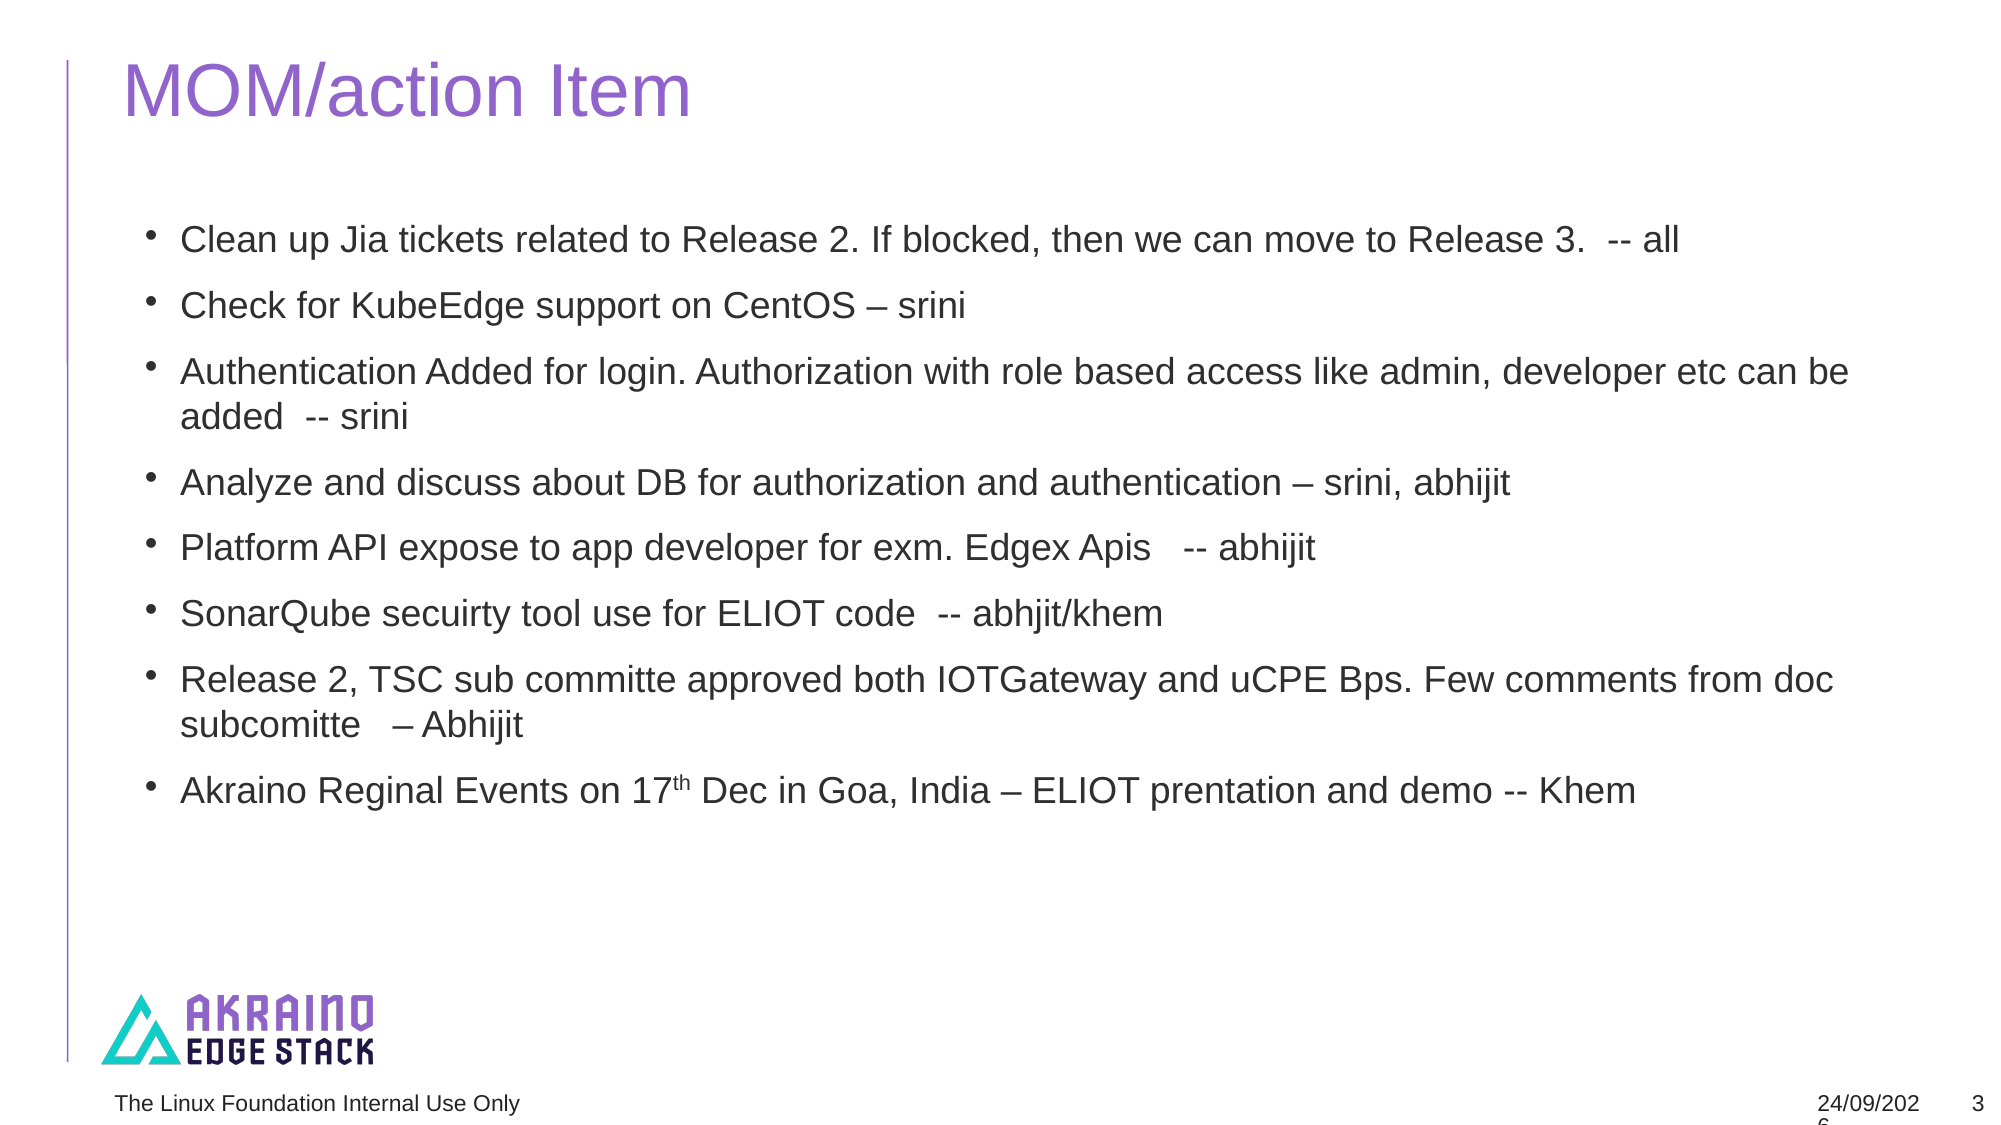

MOM/action Item
Clean up Jia tickets related to Release 2. If blocked, then we can move to Release 3. -- all
Check for KubeEdge support on CentOS – srini
Authentication Added for login. Authorization with role based access like admin, developer etc can be added -- srini
Analyze and discuss about DB for authorization and authentication – srini, abhijit
Platform API expose to app developer for exm. Edgex Apis -- abhijit
SonarQube secuirty tool use for ELIOT code -- abhjit/khem
Release 2, TSC sub committe approved both IOTGateway and uCPE Bps. Few comments from doc subcomitte – Abhijit
Akraino Reginal Events on 17th Dec in Goa, India – ELIOT prentation and demo -- Khem
The Linux Foundation Internal Use Only